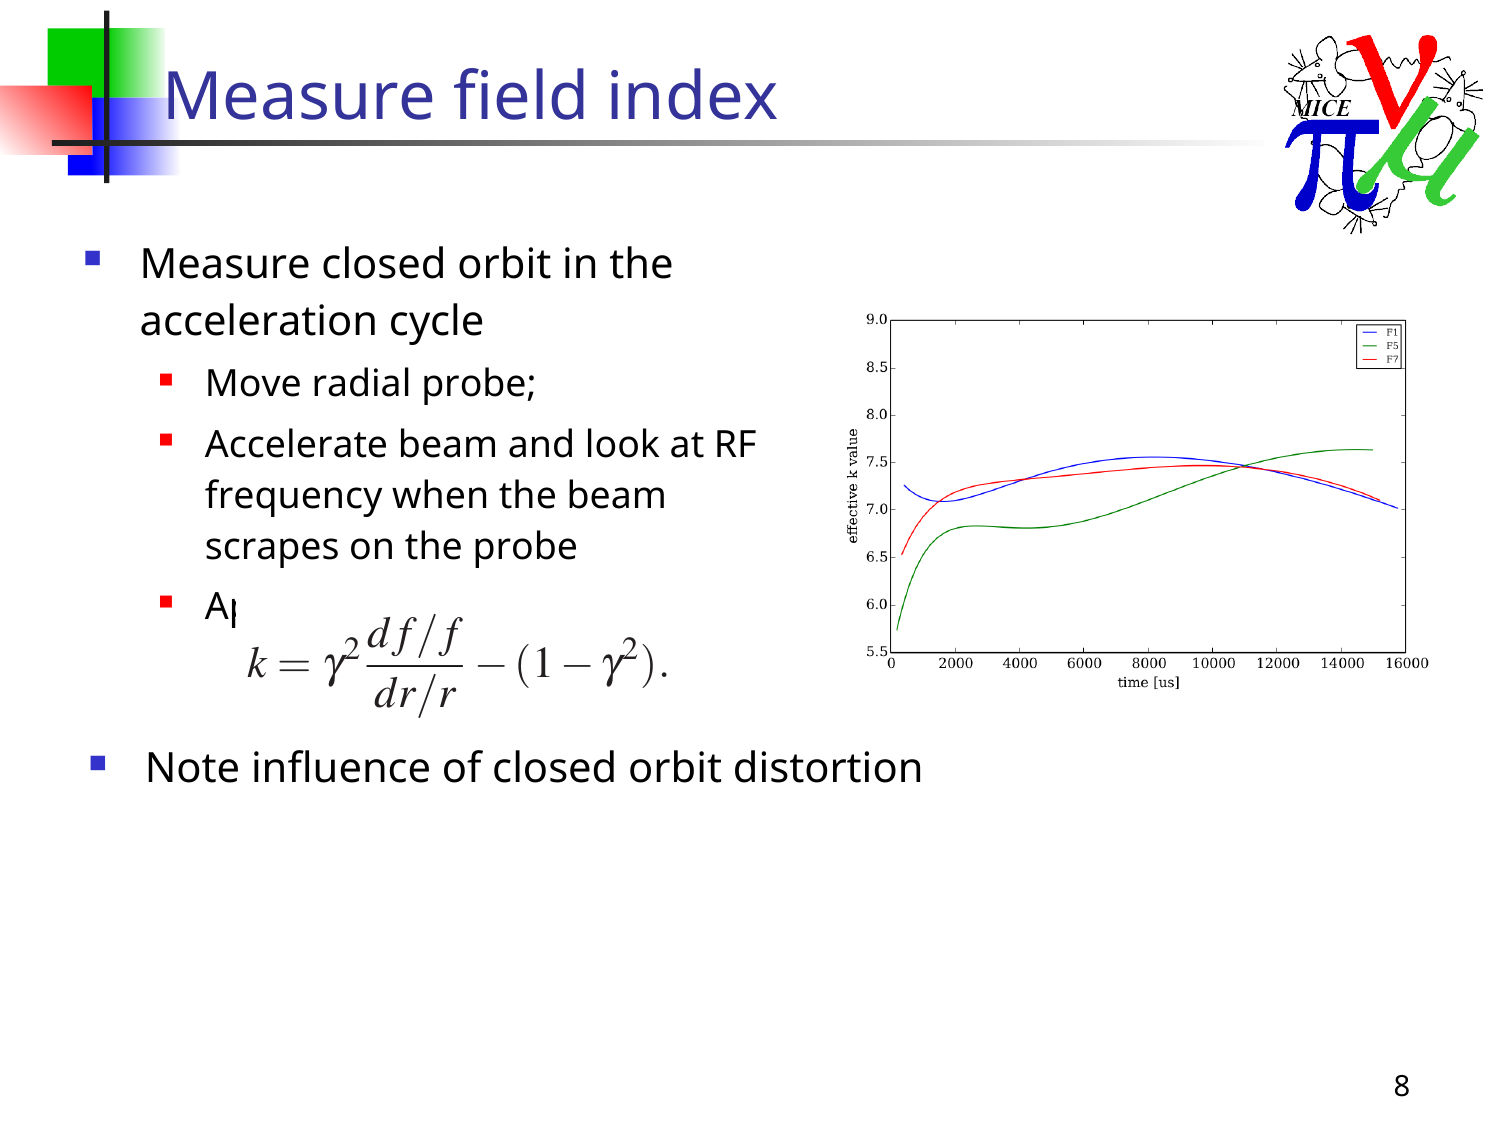

# Measure field index
Measure closed orbit in the acceleration cycle
Move radial probe;
Accelerate beam and look at RF frequency when the beam scrapes on the probe
Apply:
Note influence of closed orbit distortion
8